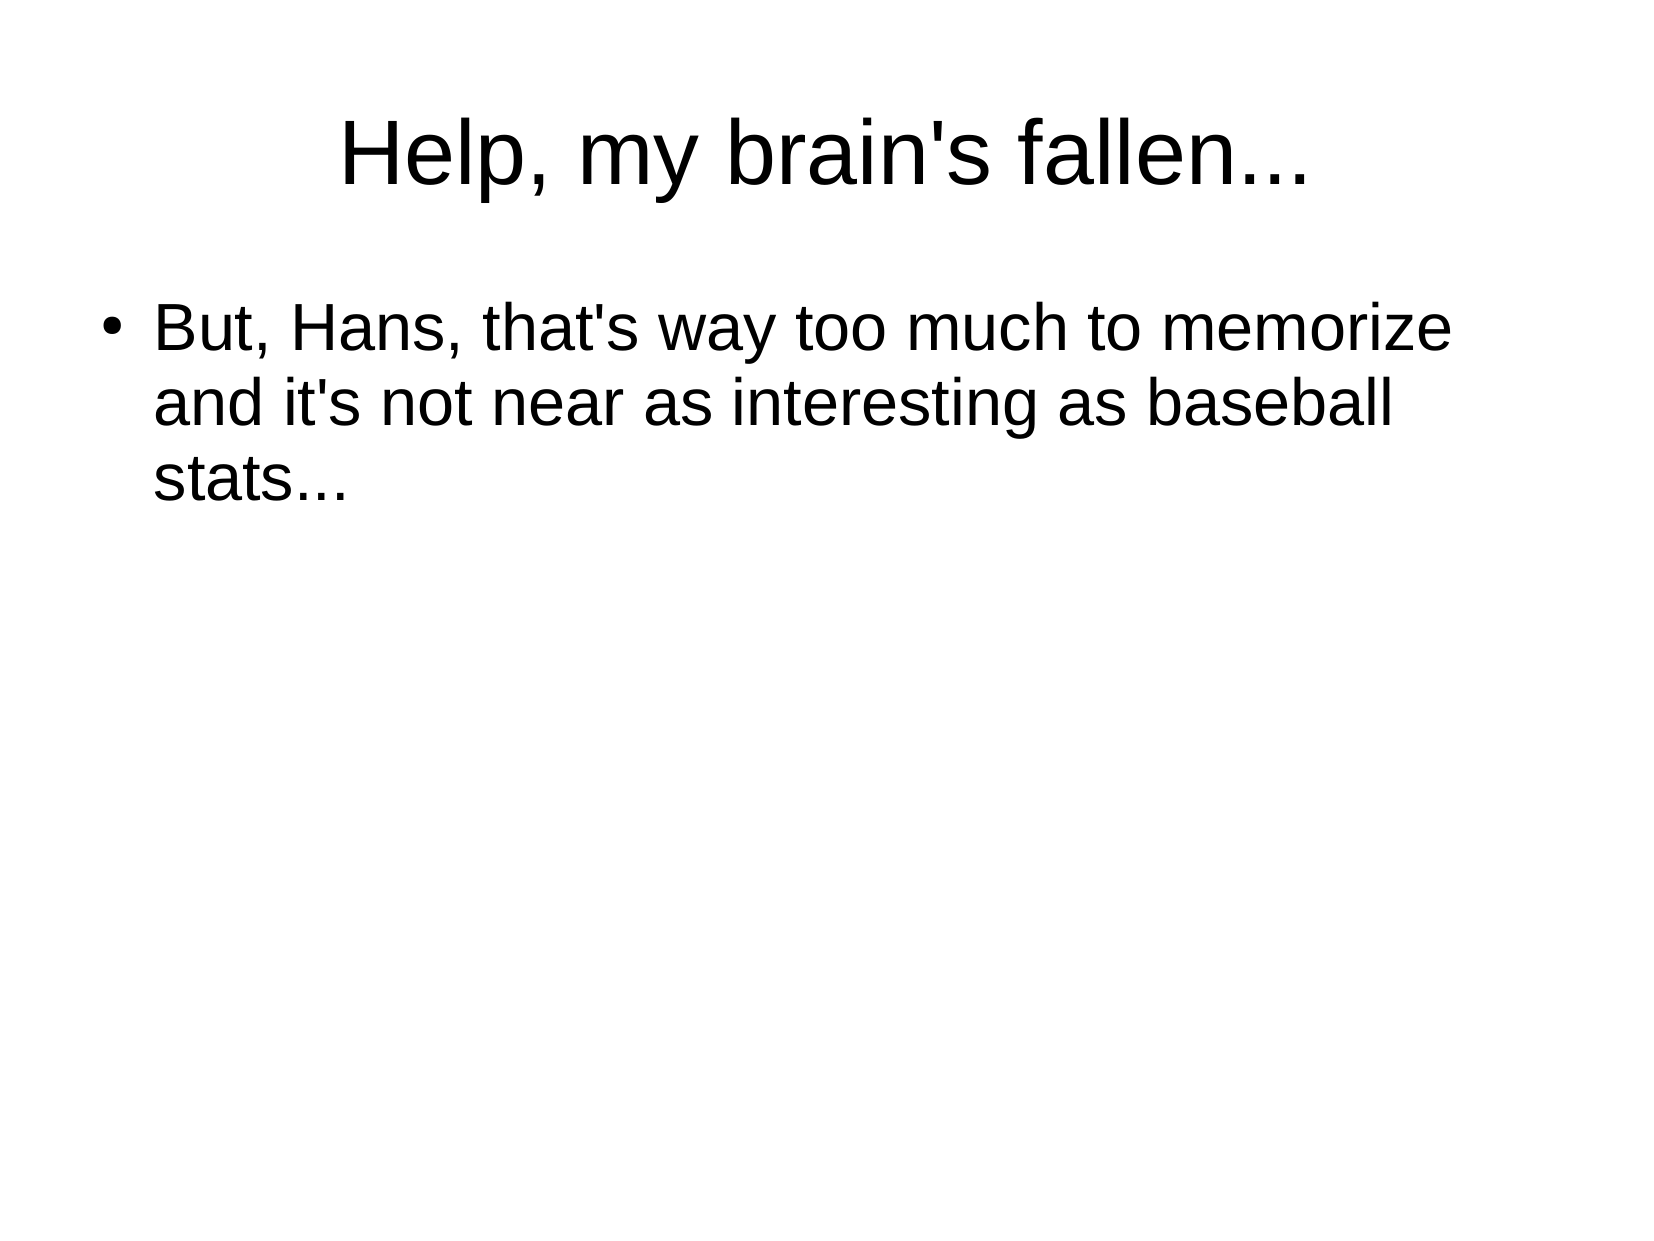

# Help, my brain's fallen...
But, Hans, that's way too much to memorize and it's not near as interesting as baseball stats...